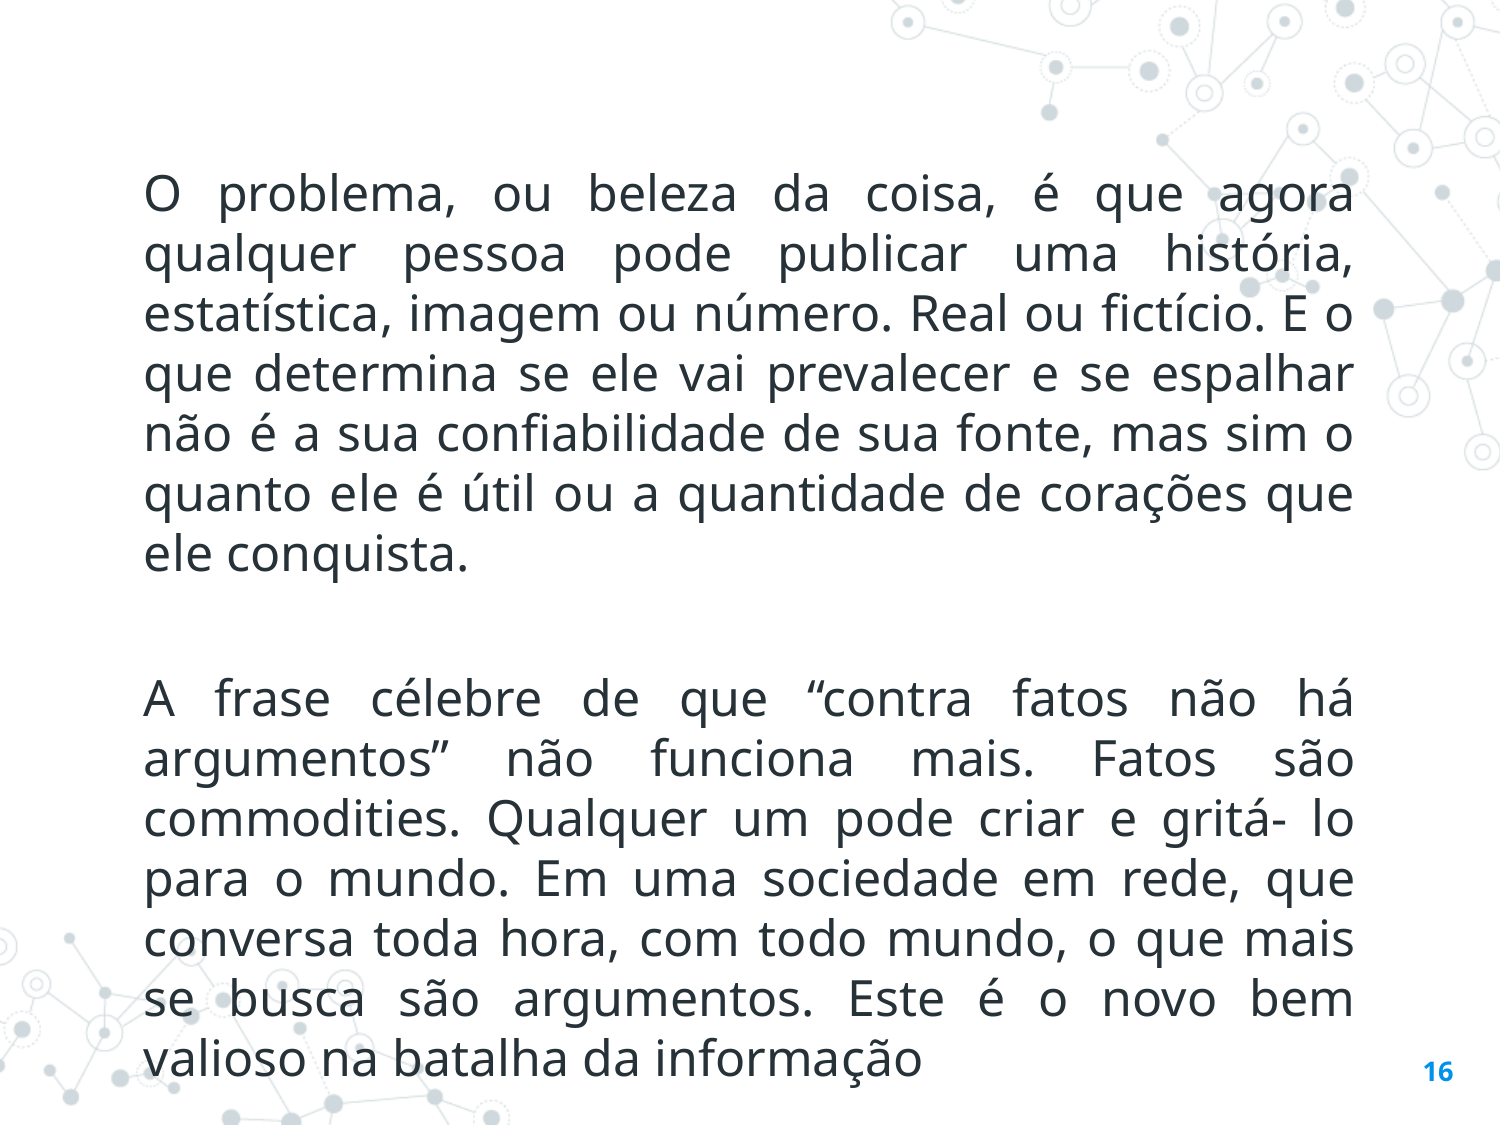

# O problema, ou beleza da coisa, é que agora qualquer pessoa pode publicar uma história, estatística, imagem ou número. Real ou fictício. E o que determina se ele vai prevalecer e se espalhar não é a sua confiabilidade de sua fonte, mas sim o quanto ele é útil ou a quantidade de corações que ele conquista.
A frase célebre de que “contra fatos não há argumentos” não funciona mais. Fatos são commodities. Qualquer um pode criar e gritá- lo para o mundo. Em uma sociedade em rede, que conversa toda hora, com todo mundo, o que mais se busca são argumentos. Este é o novo bem valioso na batalha da informação